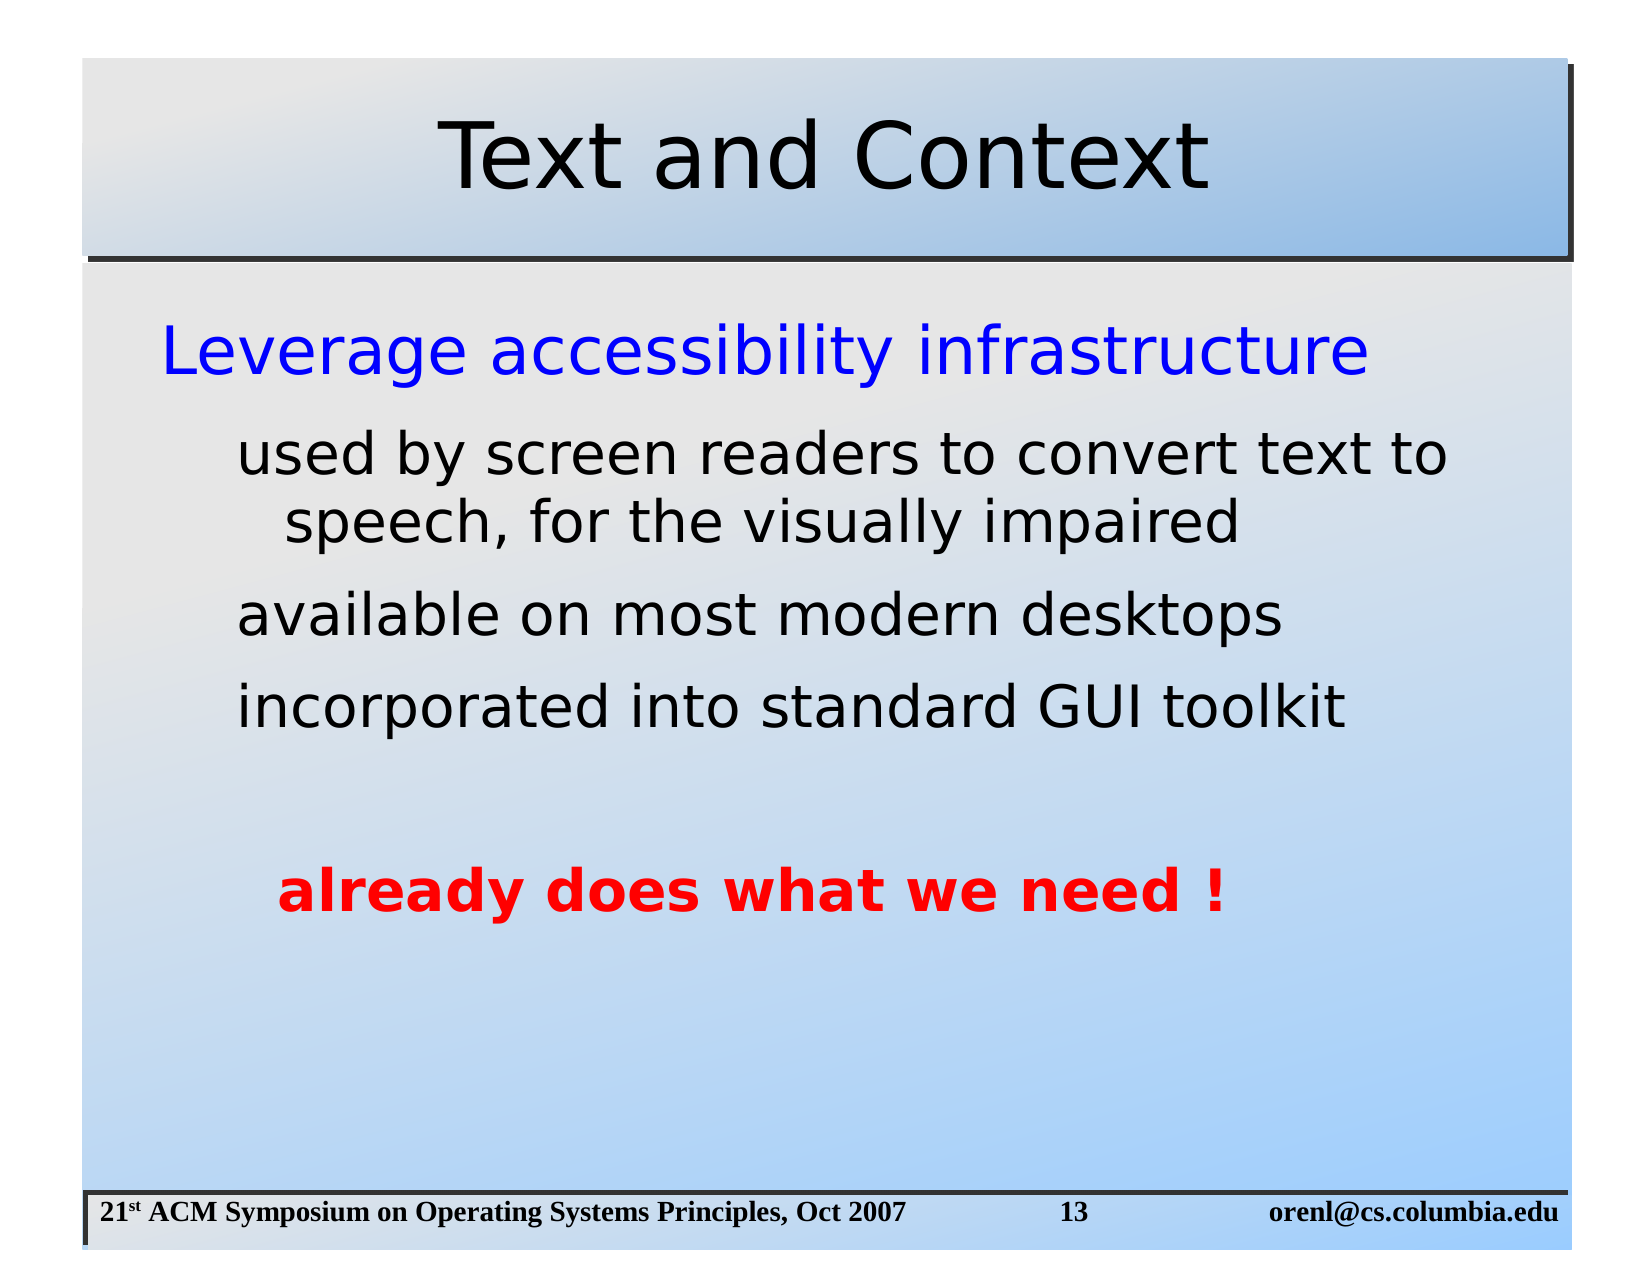

# Text and Context
Leverage accessibility infrastructure
used by screen readers to convert text to speech, for the visually impaired
available on most modern desktops
incorporated into standard GUI toolkit
 already does what we need !